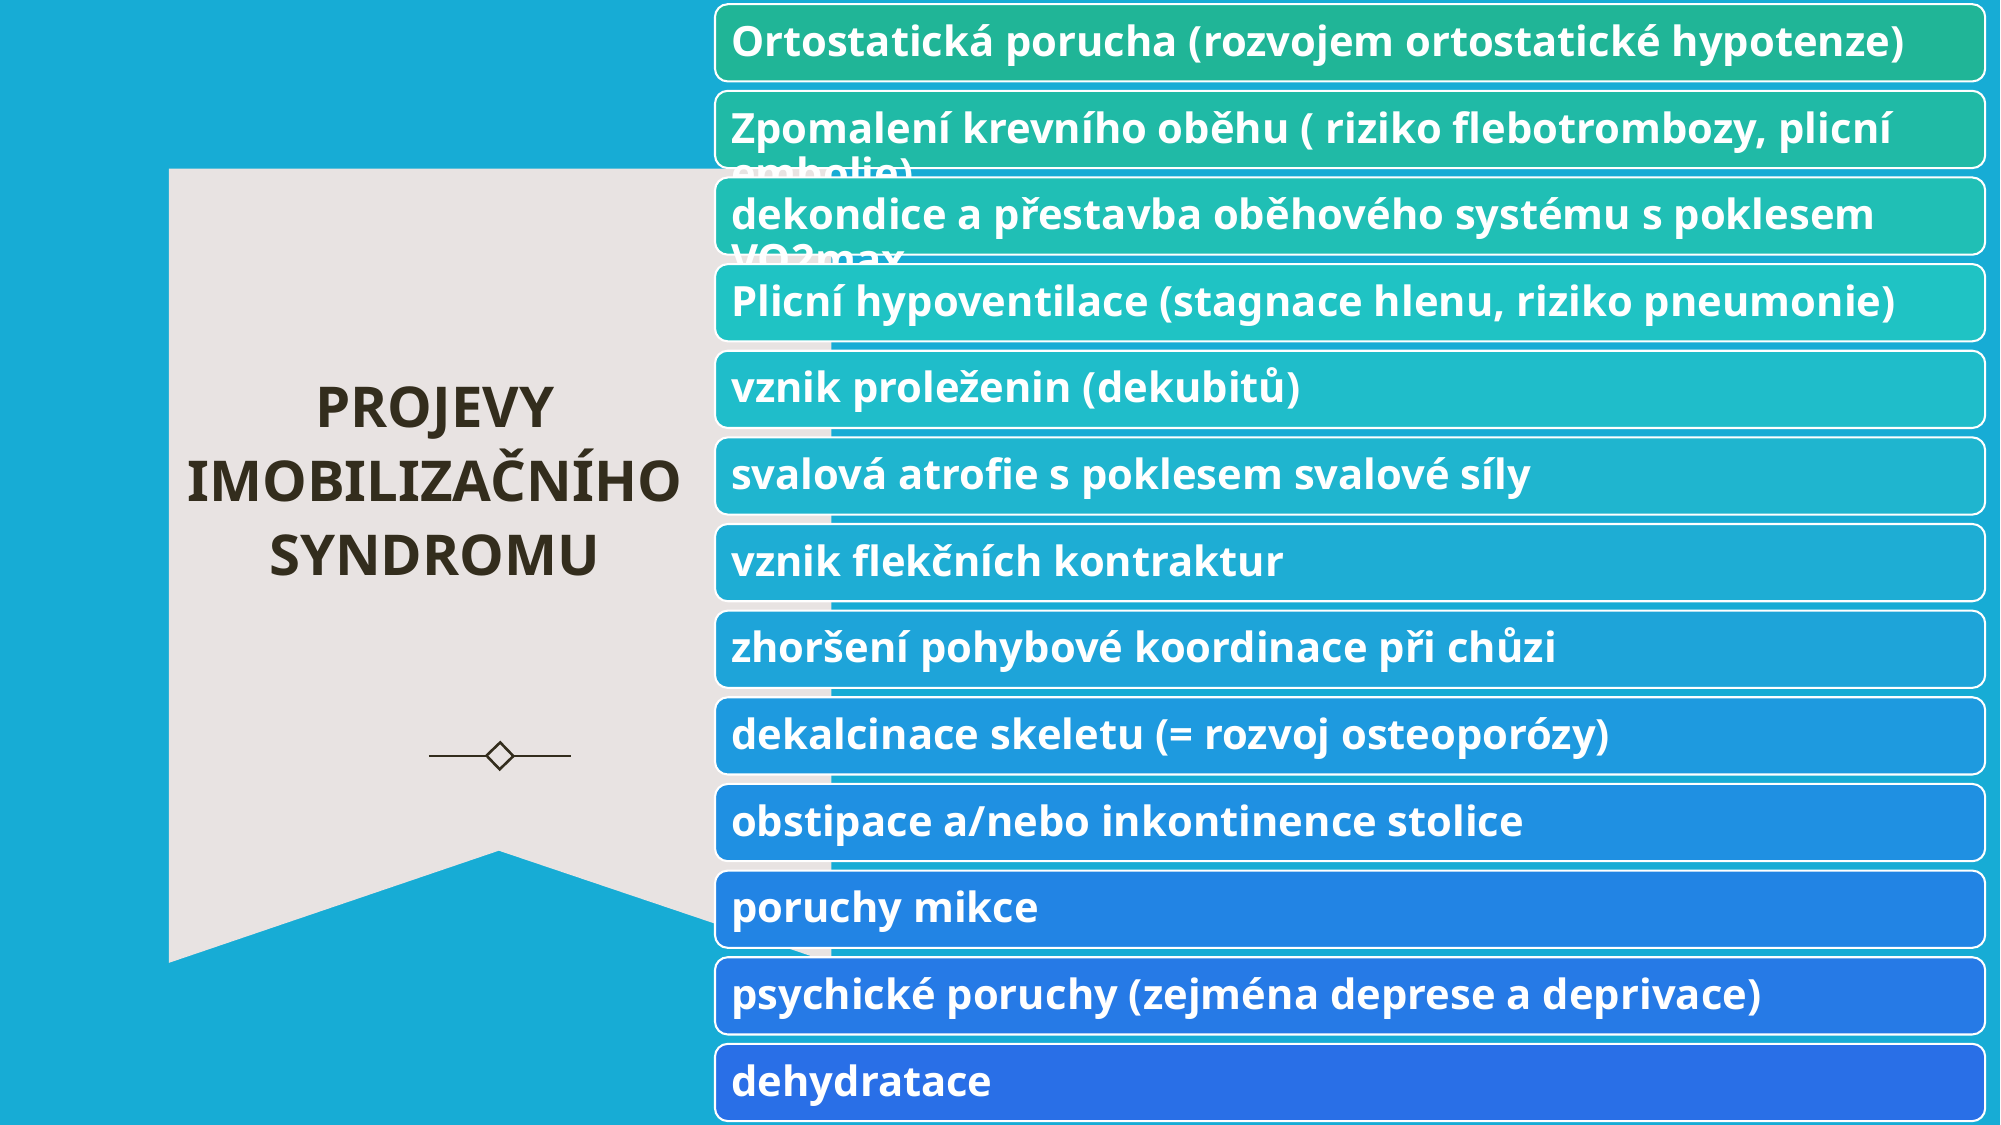

Ortostatická porucha (rozvojem ortostatické hypotenze)
Zpomalení krevního oběhu ( riziko flebotrombozy, plicní embolie)
dekondice a přestavba oběhového systému s poklesem VO2max
Plicní hypoventilace (stagnace hlenu, riziko pneumonie)
vznik proleženin (dekubitů)
svalová atrofie s poklesem svalové síly
vznik flekčních kontraktur
zhoršení pohybové koordinace při chůzi
dekalcinace skeletu (= rozvoj osteoporózy)
obstipace a/nebo inkontinence stolice
poruchy mikce
psychické poruchy (zejména deprese a deprivace)
dehydratace
# PROJEVY IMOBILIZAČNÍHO SYNDROMU